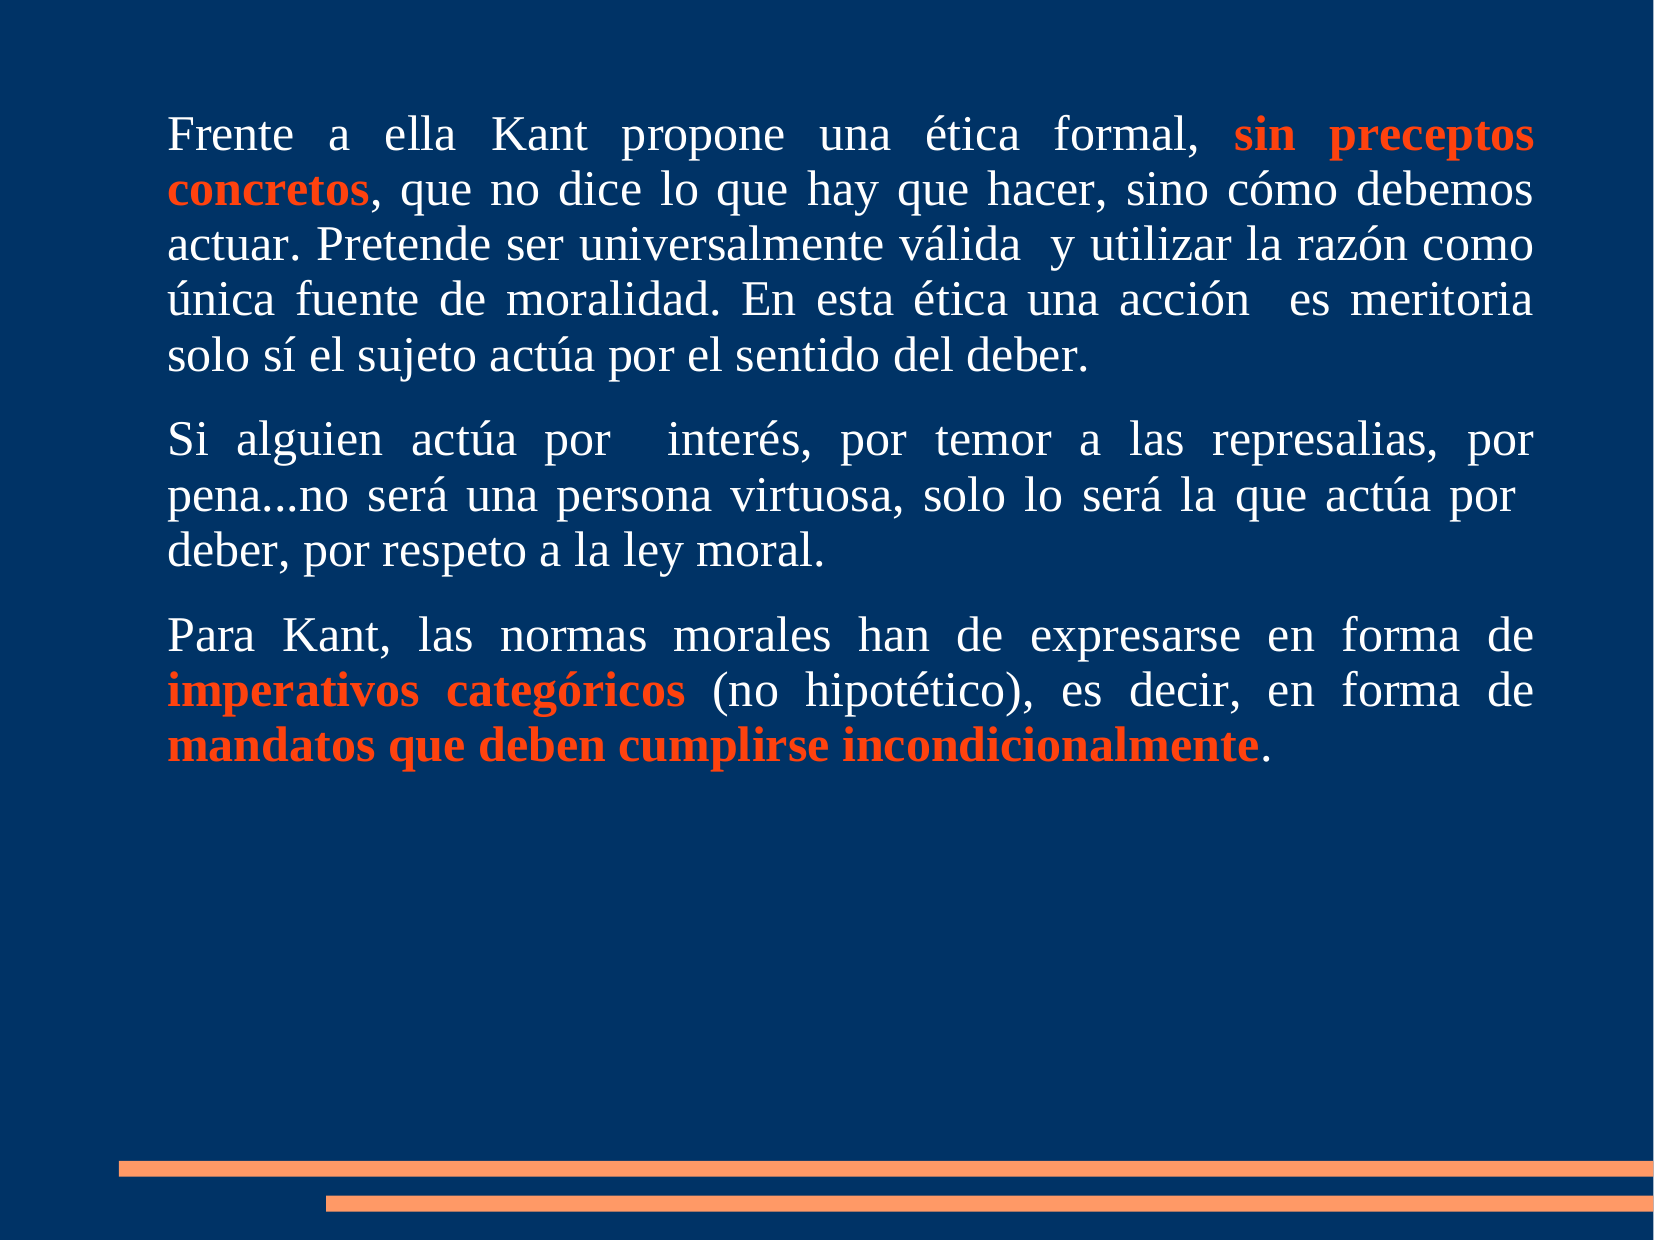

# Frente a ella Kant propone una ética formal, sin preceptos concretos, que no dice lo que hay que hacer, sino cómo debemos actuar. Pretende ser universalmente válida y utilizar la razón como única fuente de moralidad. En esta ética una acción es meritoria solo sí el sujeto actúa por el sentido del deber.
Si alguien actúa por interés, por temor a las represalias, por pena...no será una persona virtuosa, solo lo será la que actúa por deber, por respeto a la ley moral.
Para Kant, las normas morales han de expresarse en forma de imperativos categóricos (no hipotético), es decir, en forma de mandatos que deben cumplirse incondicionalmente.